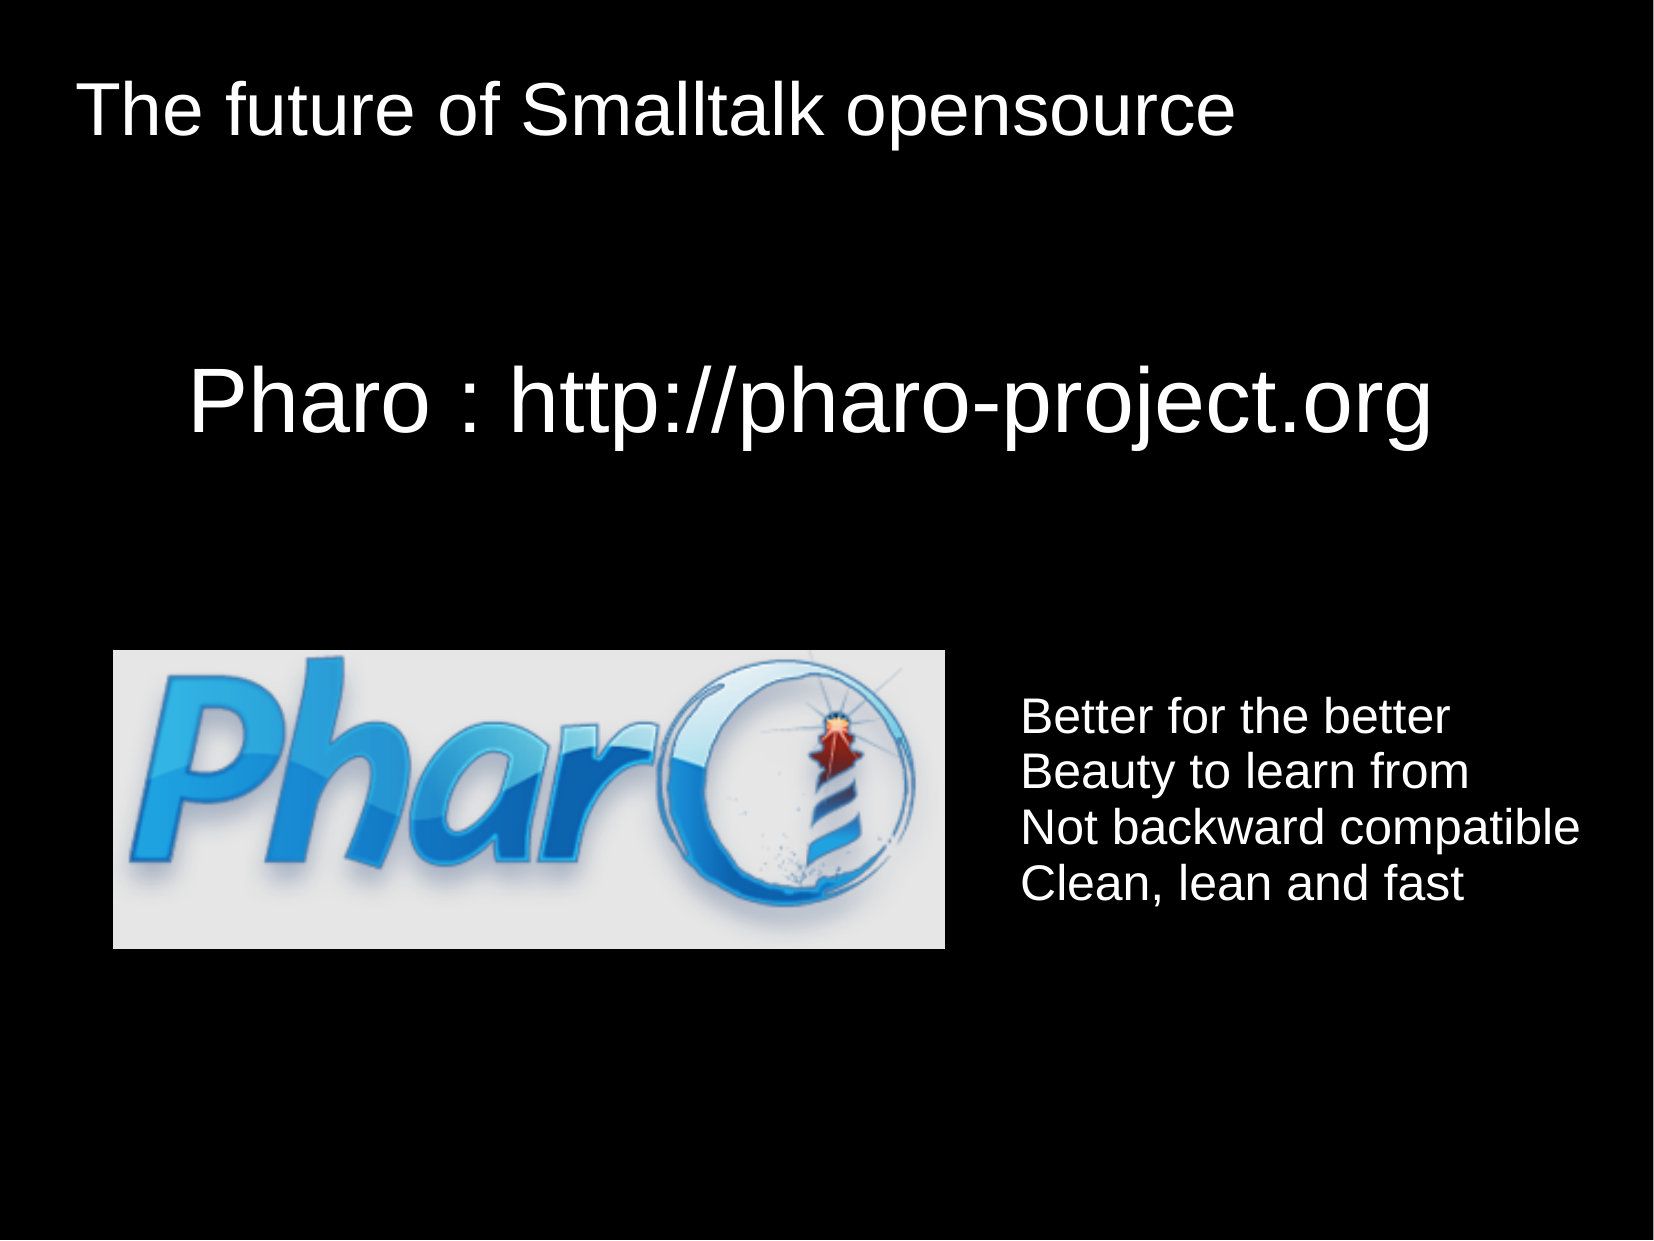

The future of Smalltalk opensource
Pharo : http://pharo-project.org
Better for the better
Beauty to learn from
Not backward compatible
Clean, lean and fast